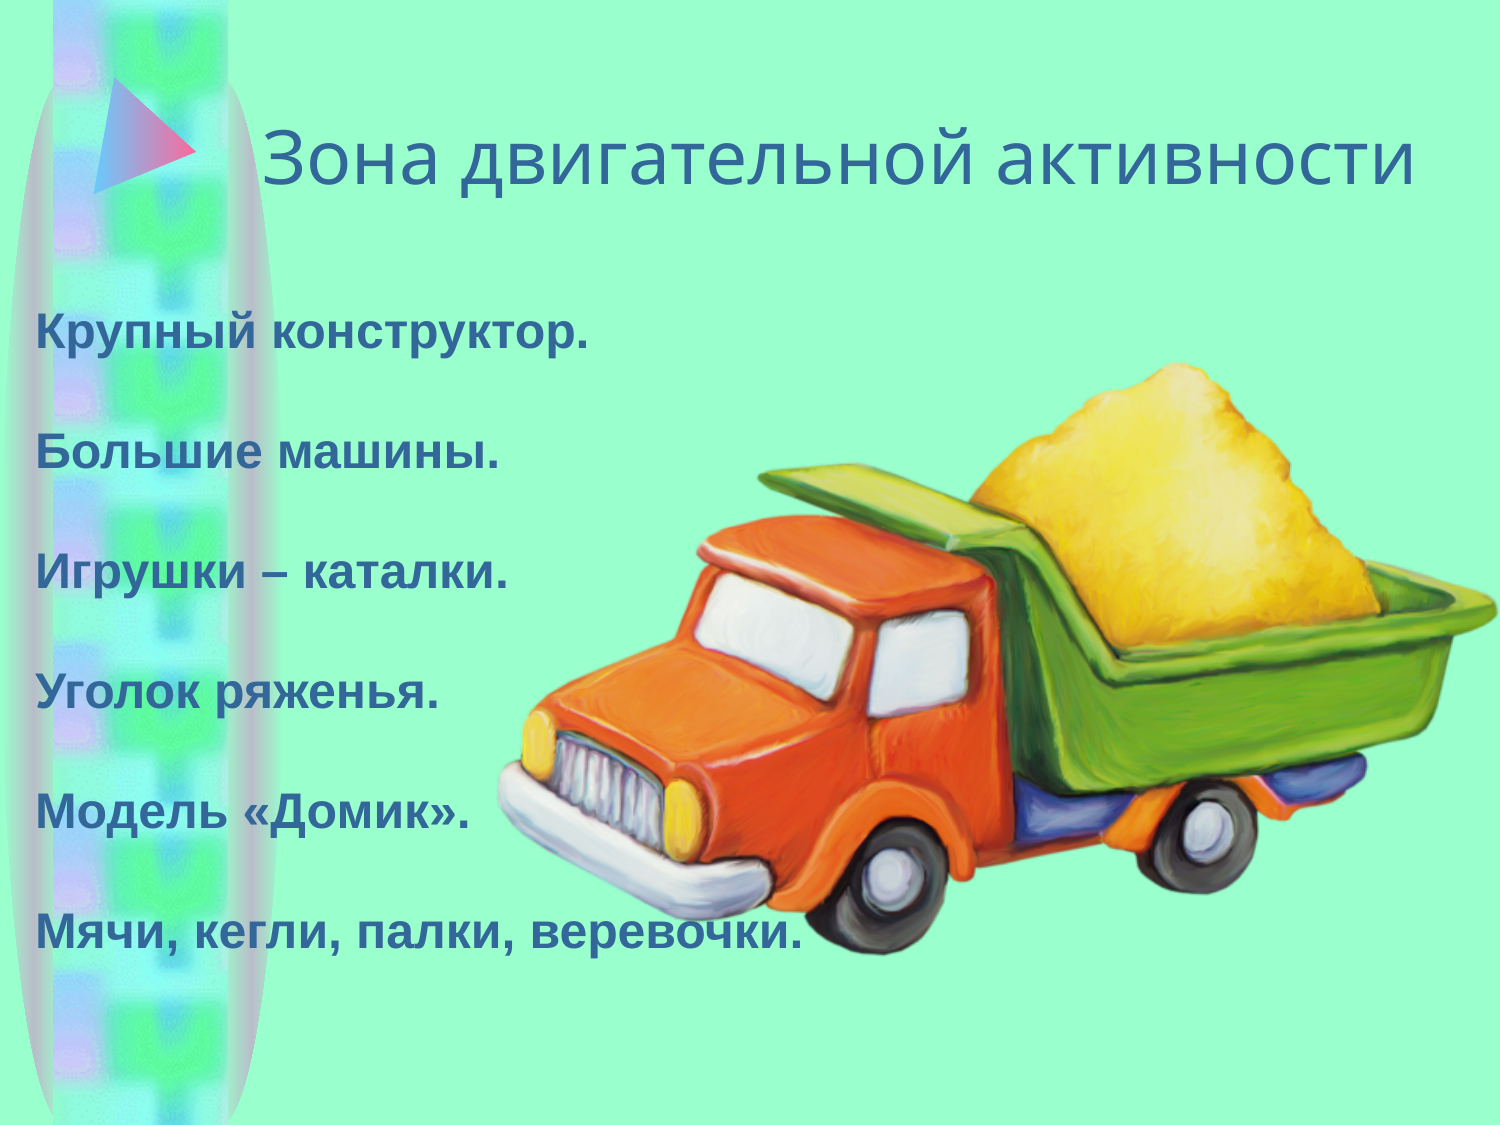

Зона двигательной активности
Крупный конструктор.
Большие машины.
Игрушки – каталки.
Уголок ряженья.
Модель «Домик».
Мячи, кегли, палки, веревочки.